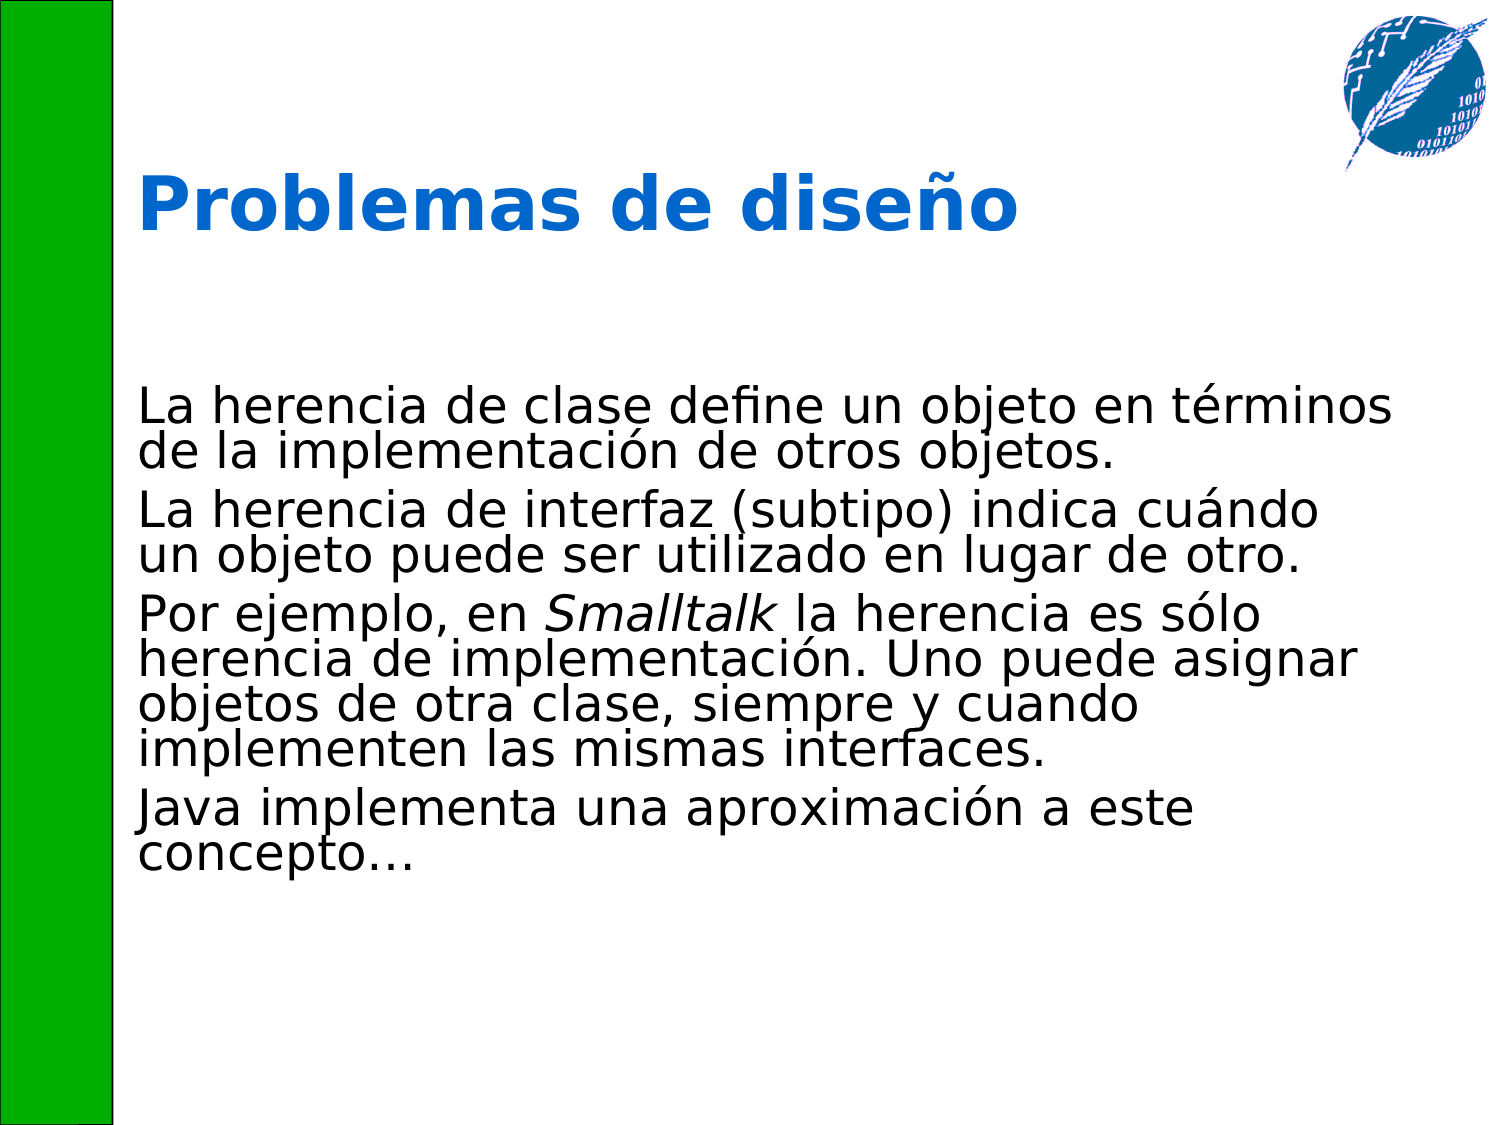

# Problemas de diseño
La herencia de clase define un objeto en términos de la implementación de otros objetos.
La herencia de interfaz (subtipo) indica cuándo un objeto puede ser utilizado en lugar de otro.
Por ejemplo, en Smalltalk la herencia es sólo herencia de implementación. Uno puede asignar objetos de otra clase, siempre y cuando implementen las mismas interfaces.
Java implementa una aproximación a este concepto…